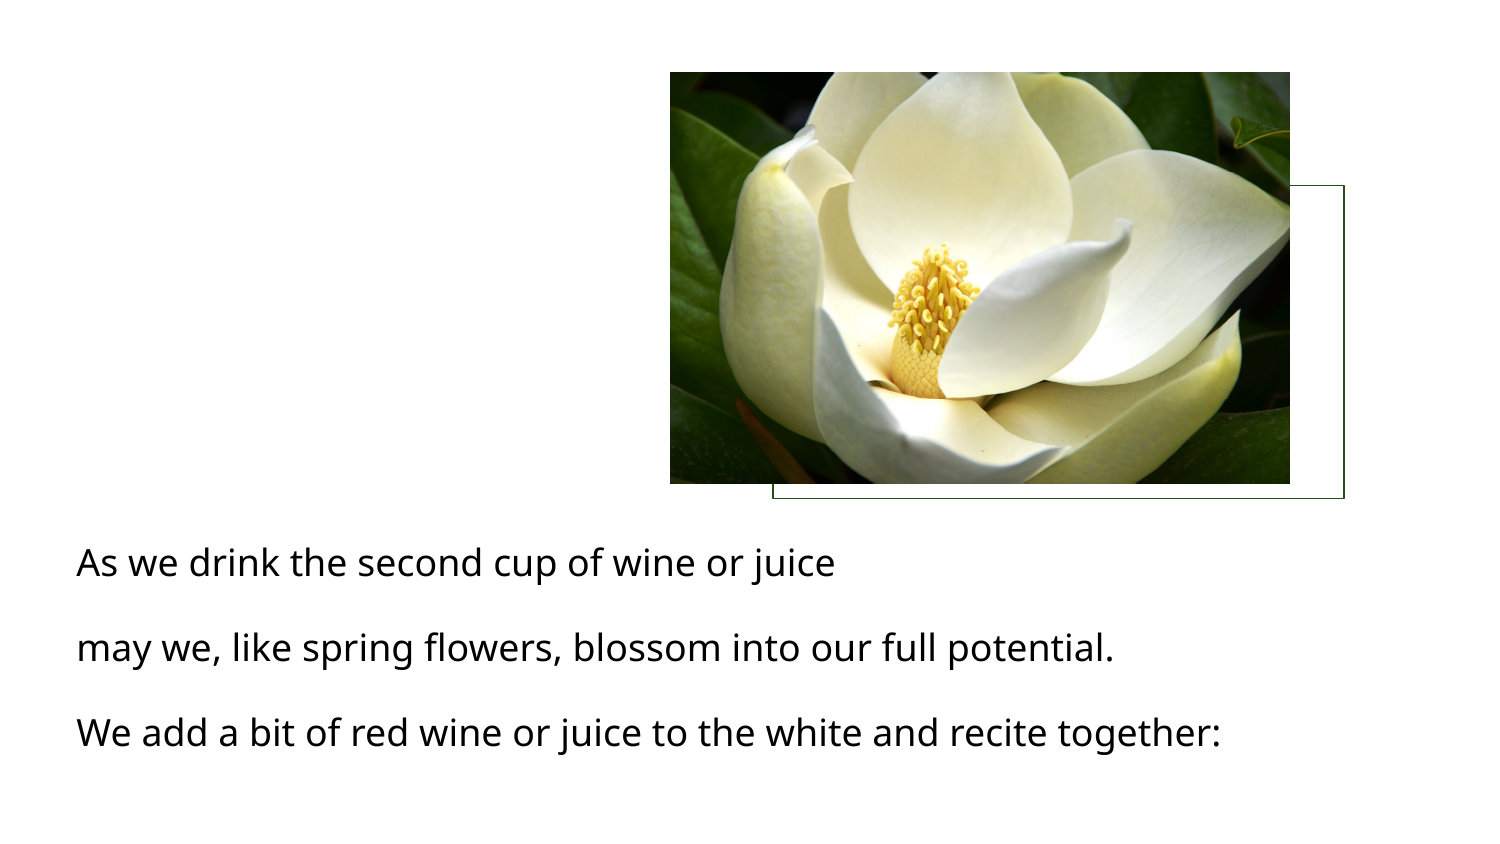

# Bloom
Your voice knocks.
Like a magnolia
I open.
—Rabbi Rachel Barenblat
As we drink the second cup of wine or juice
may we, like spring flowers, blossom into our full potential.
We add a bit of red wine or juice to the white and recite together: